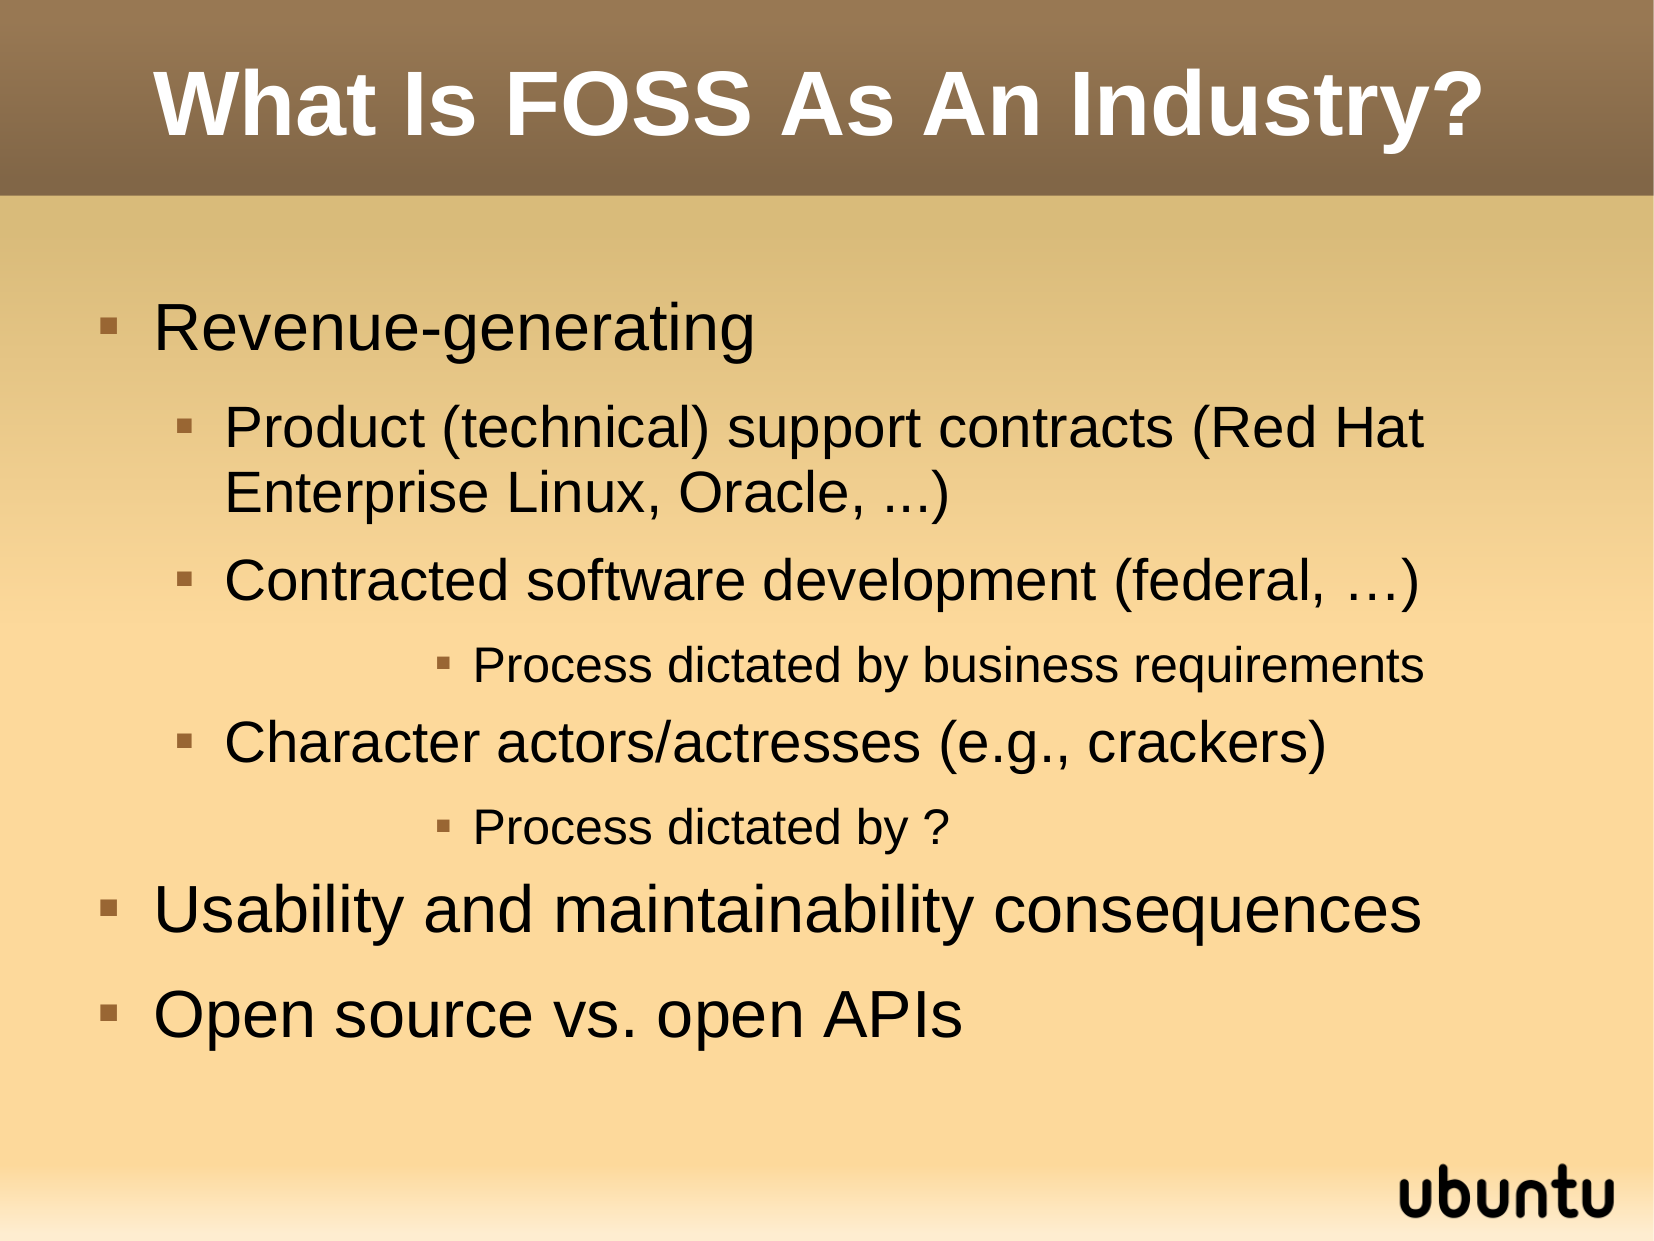

# What Is FOSS As An Industry?
Revenue-generating
Product (technical) support contracts (Red Hat Enterprise Linux, Oracle, ...)
Contracted software development (federal, …)
Process dictated by business requirements
Character actors/actresses (e.g., crackers)
Process dictated by ?
Usability and maintainability consequences
Open source vs. open APIs